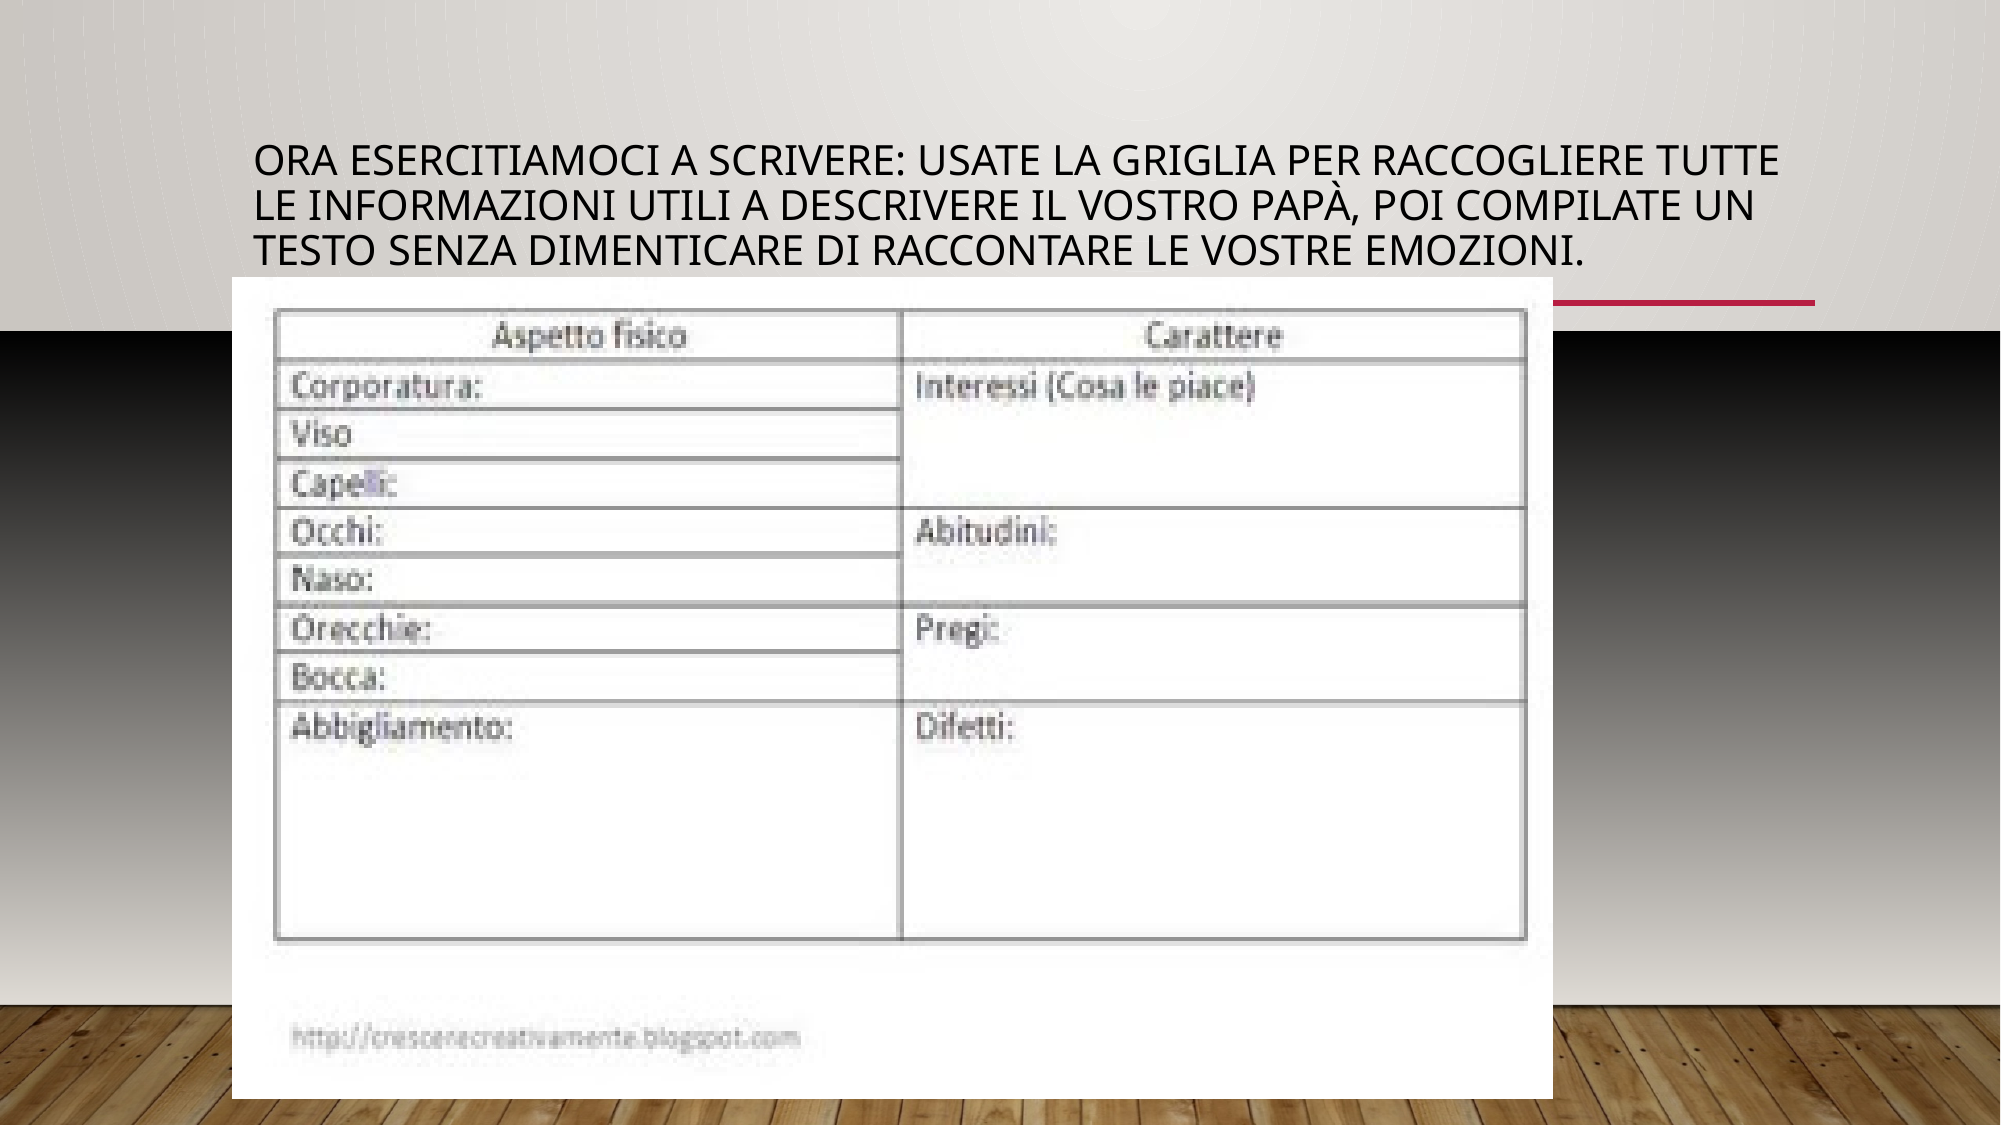

# Ora esercitiamoci a scrivere: usate la griglia per raccogliere tutte le informazioni utili a descrivere il vostro papà, poi compilate un testo senza dimenticare di raccontare le vostre emozioni.